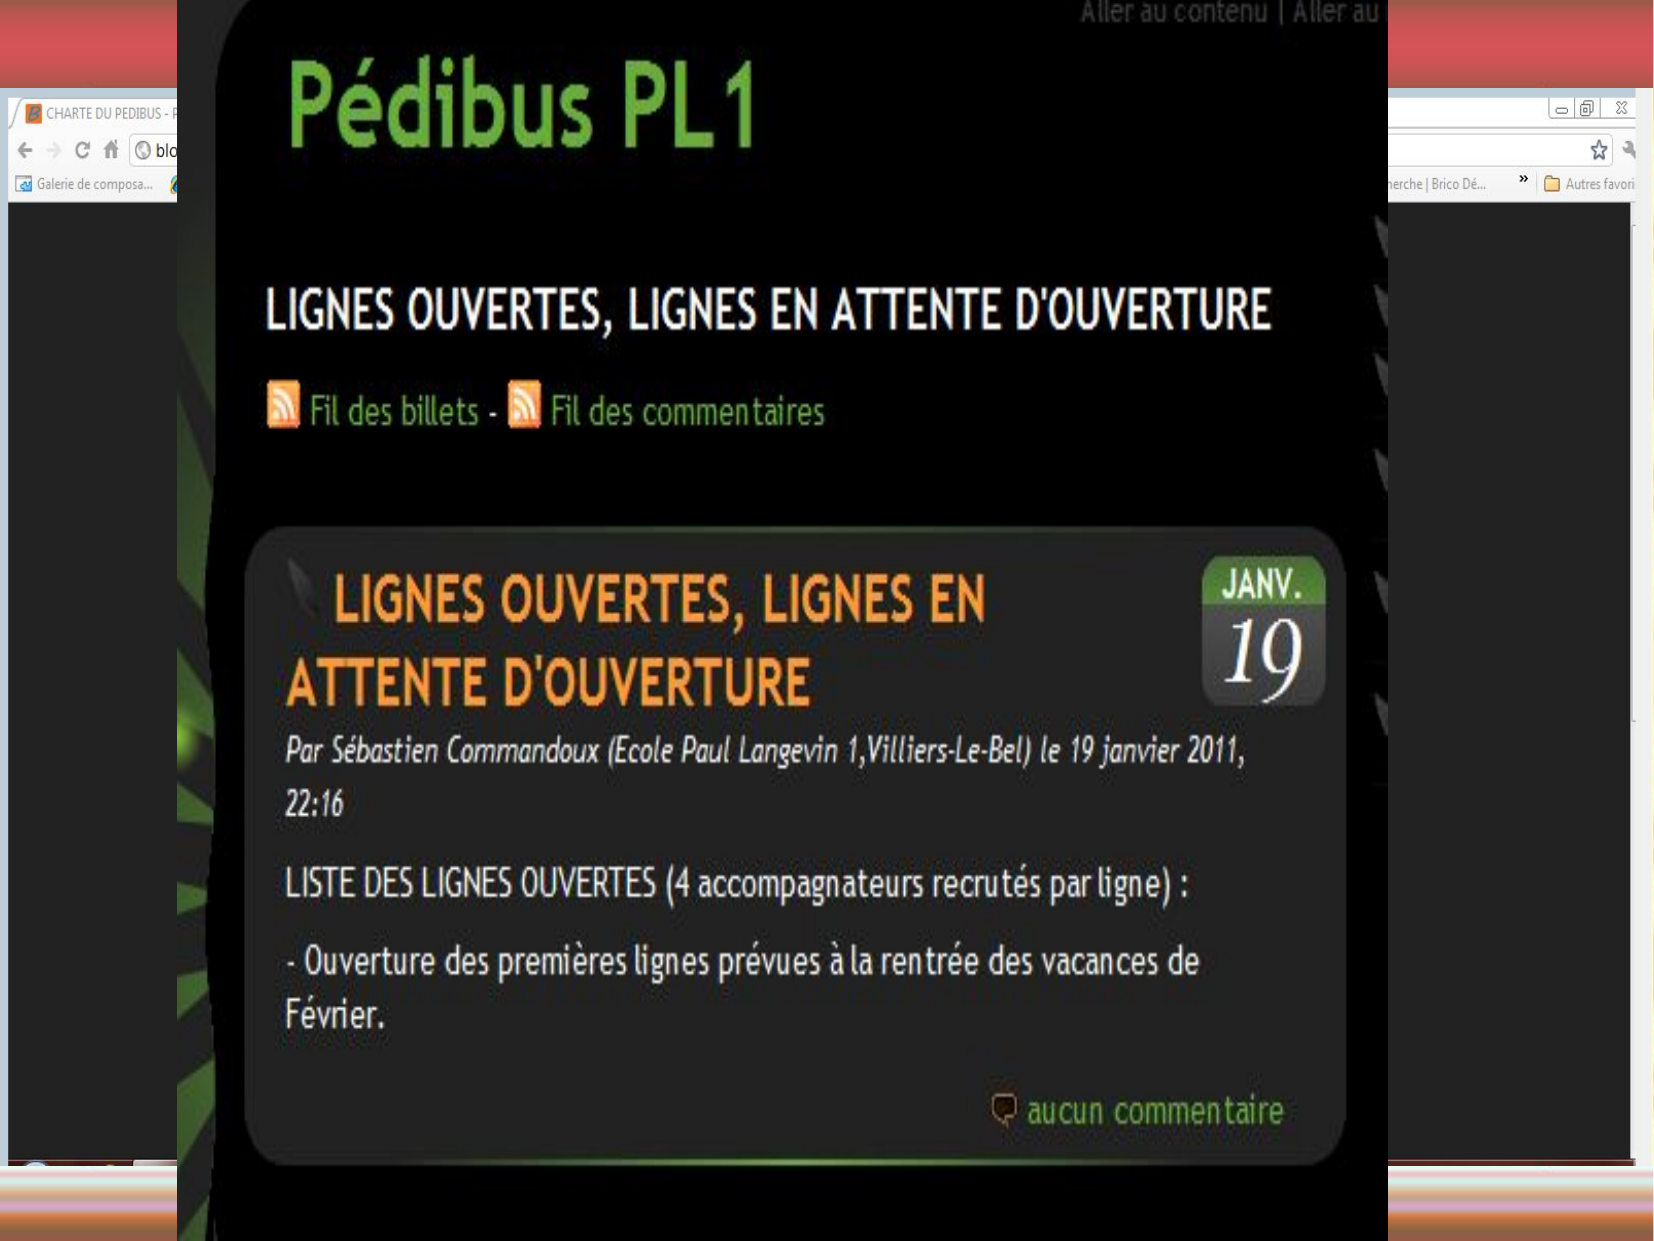

# 6) SITE INTERNET :
http://blog.crdp-versailles.fr/pedibuspl1/index.php/
Sur GOOGLE, tapez « pedibus pl1 »
LIGNES
HORAIRES
INSCRIPTIONS